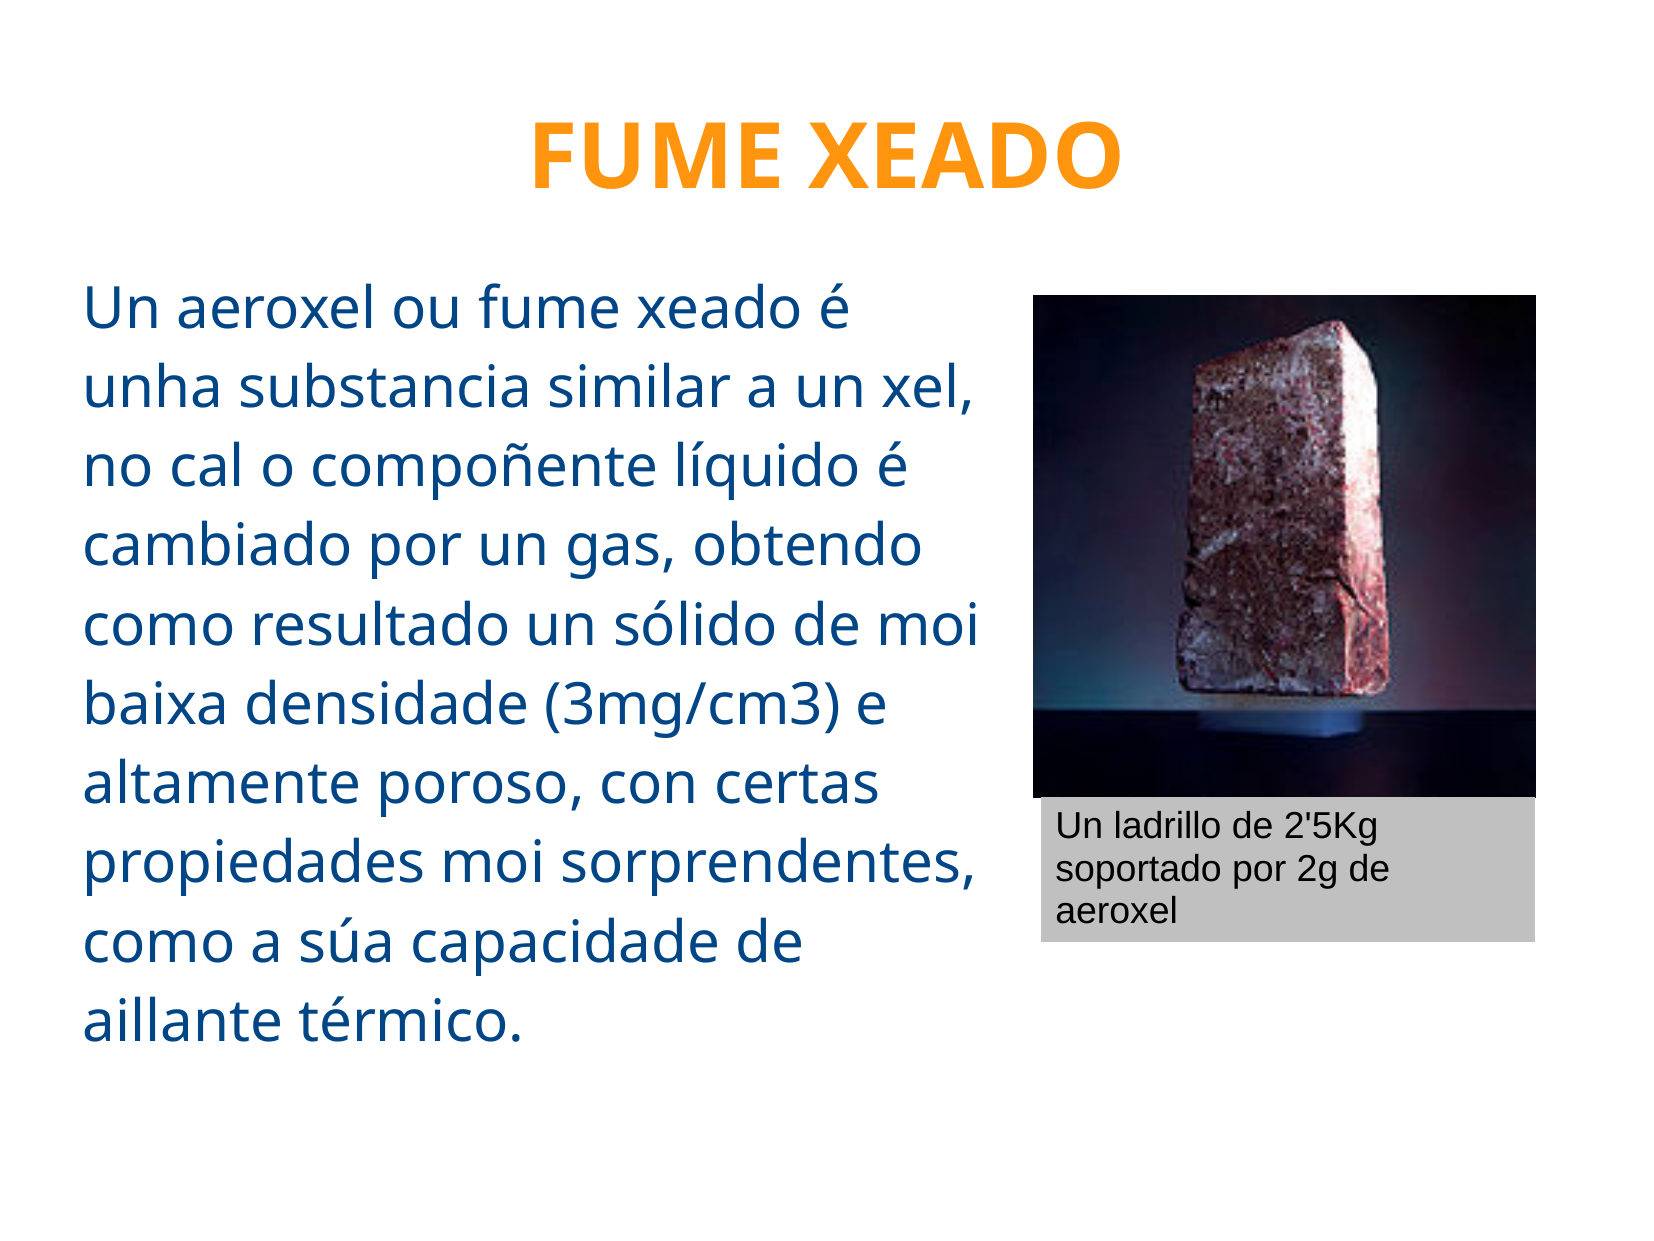

# FUME XEADO
Un aeroxel ou fume xeado é unha substancia similar a un xel, no cal o compoñente líquido é cambiado por un gas, obtendo como resultado un sólido de moi baixa densidade (3mg/cm3) e altamente poroso, con certas propiedades moi sorprendentes, como a súa capacidade de aillante térmico.
| Un ladrillo de 2'5Kg soportado por 2g de aeroxel |
| --- |